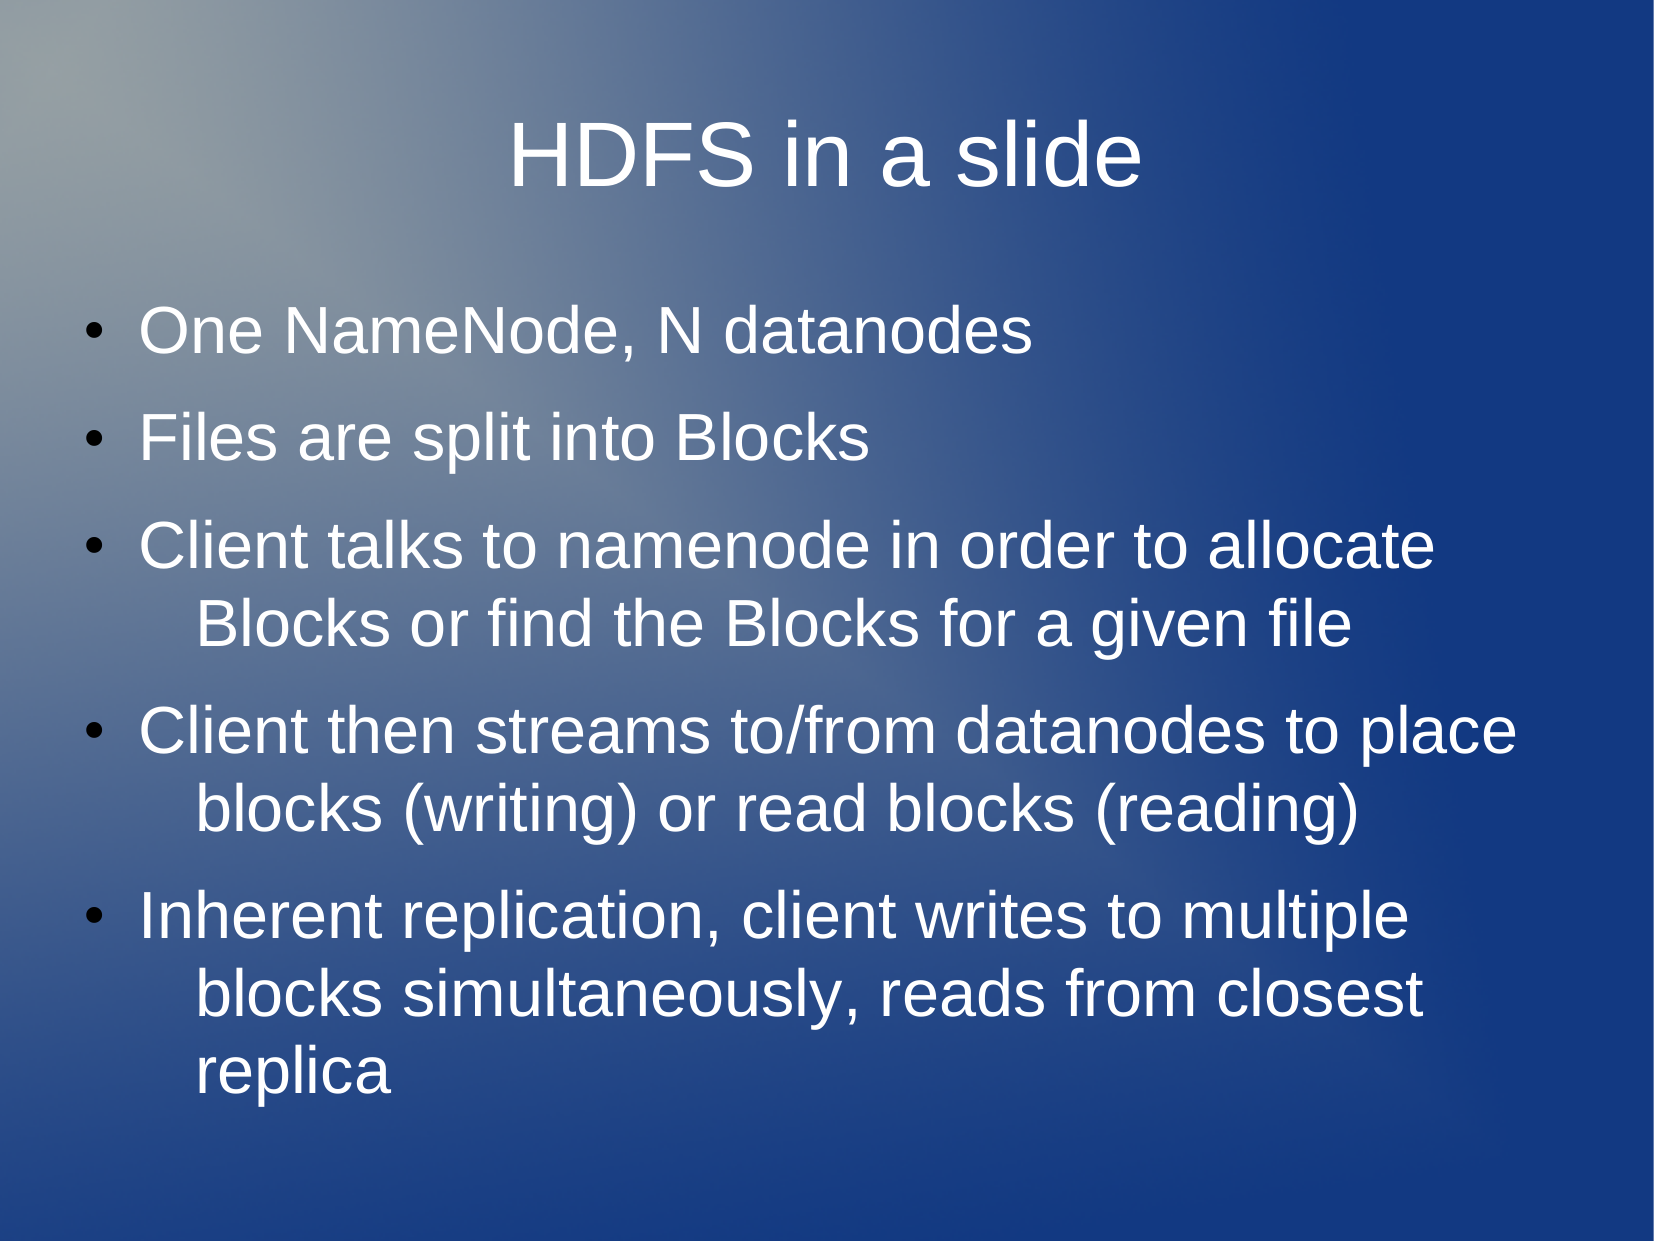

# HDFS in a slide
One NameNode, N datanodes
Files are split into Blocks
Client talks to namenode in order to allocate Blocks or find the Blocks for a given file
Client then streams to/from datanodes to place blocks (writing) or read blocks (reading)
Inherent replication, client writes to multiple blocks simultaneously, reads from closest replica